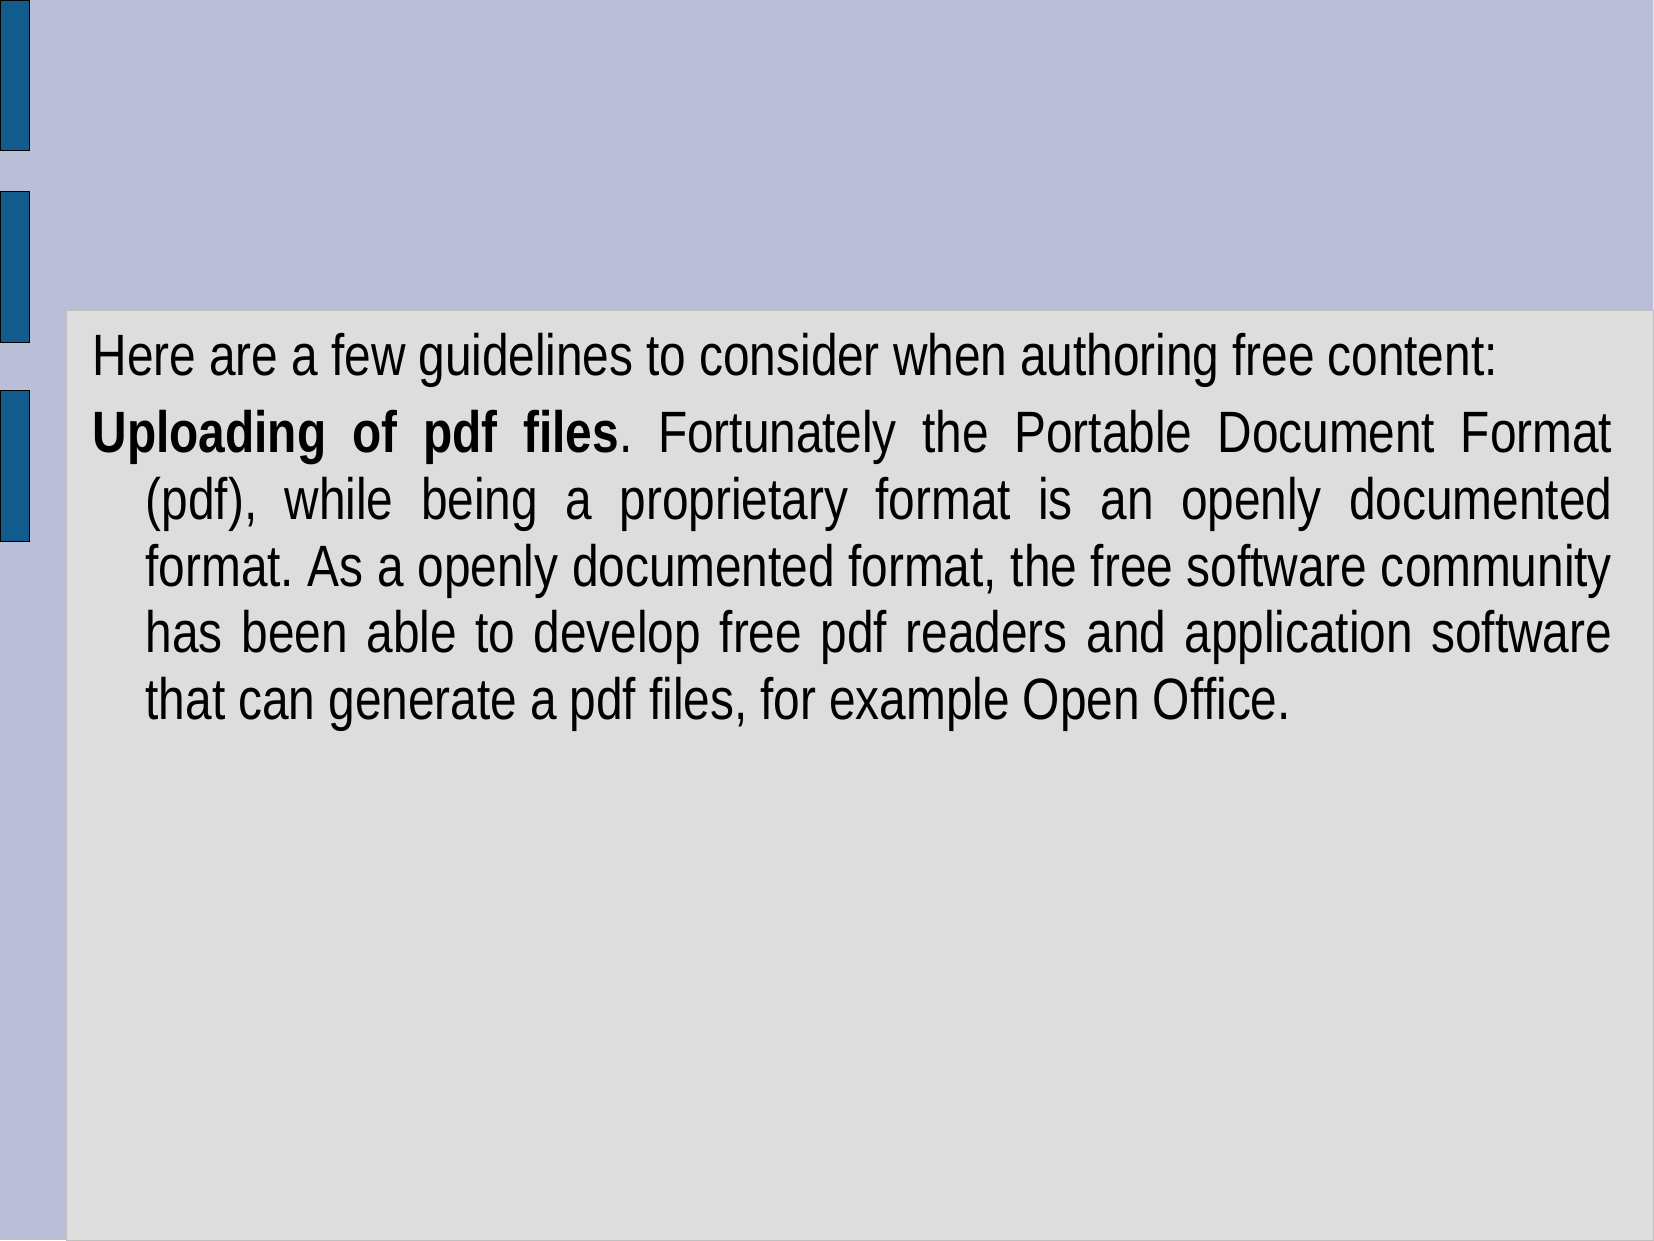

# Here are a few guidelines to consider when authoring free content:
Uploading of pdf files. Fortunately the Portable Document Format (pdf), while being a proprietary format is an openly documented format. As a openly documented format, the free software community has been able to develop free pdf readers and application software that can generate a pdf files, for example Open Office.